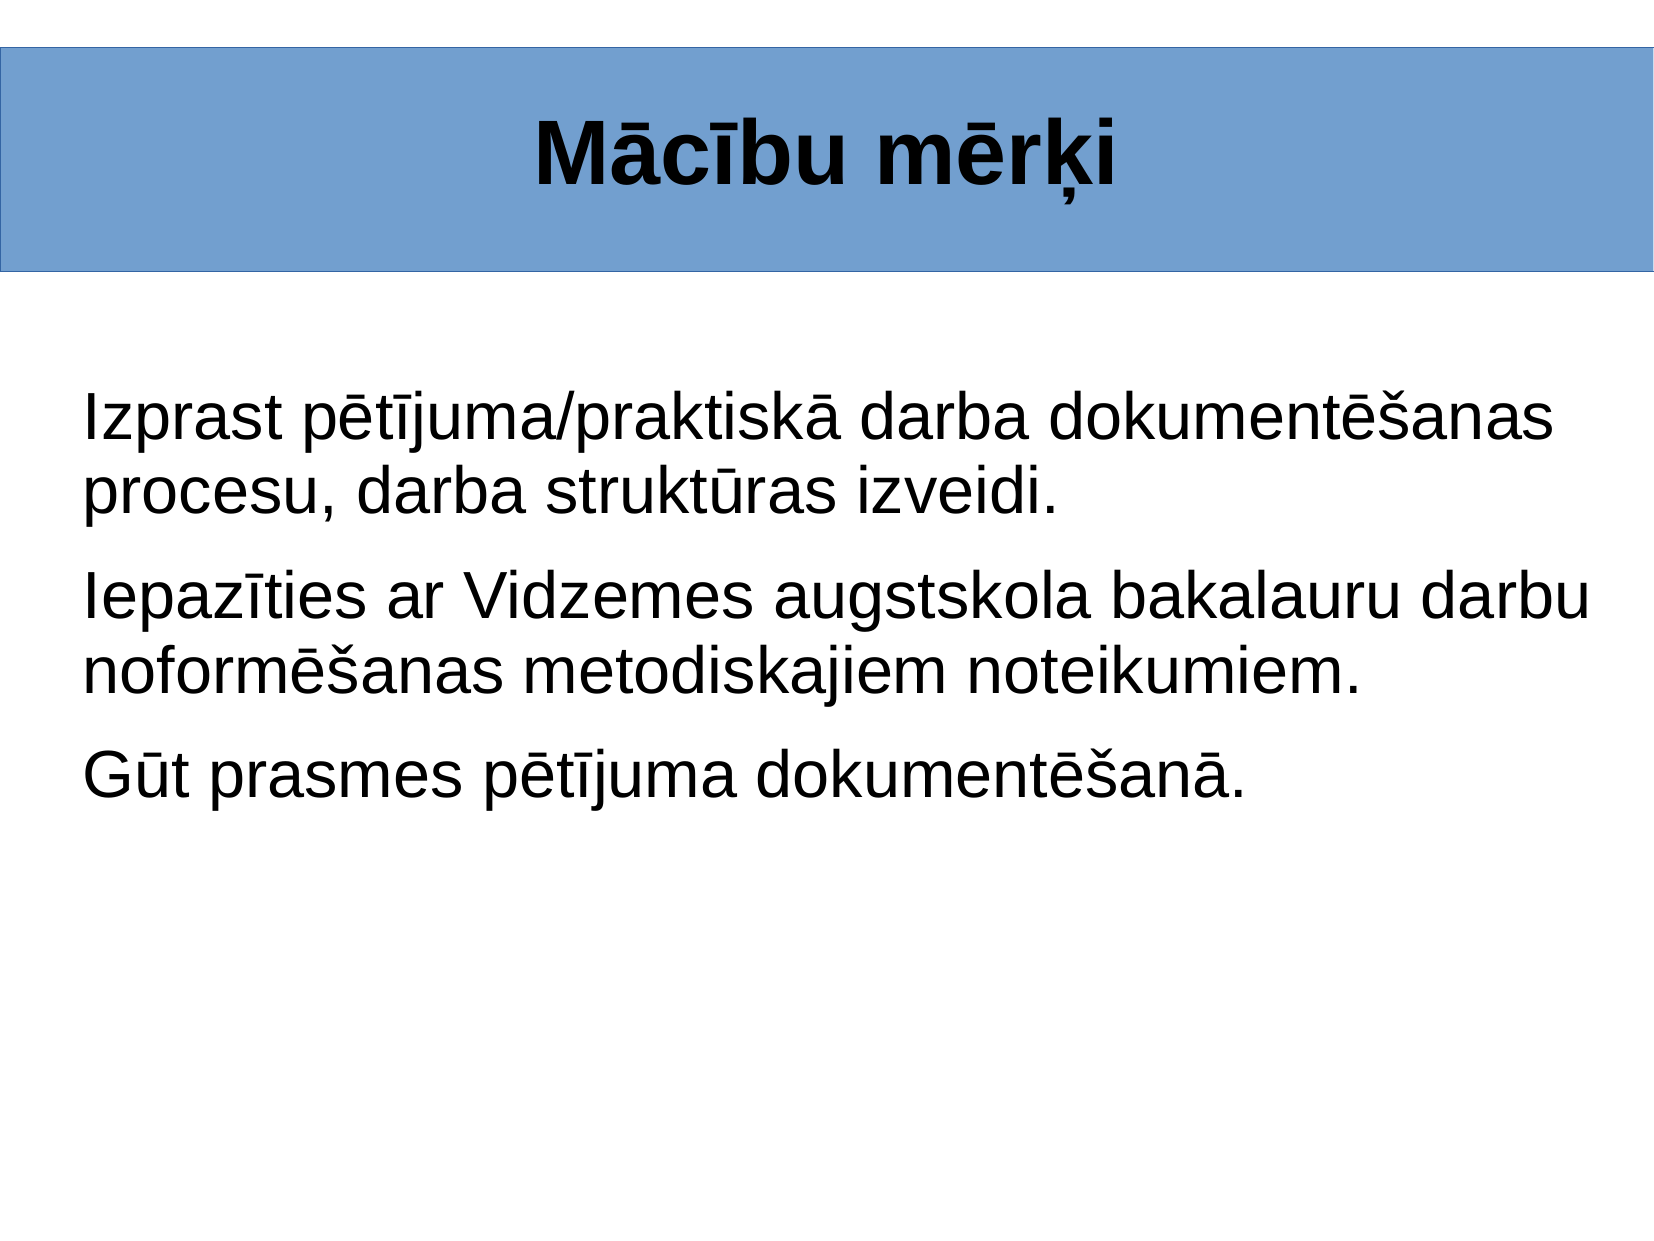

# Mācību mērķi
Izprast pētījuma/praktiskā darba dokumentēšanas procesu, darba struktūras izveidi.
Iepazīties ar Vidzemes augstskola bakalauru darbu noformēšanas metodiskajiem noteikumiem.
Gūt prasmes pētījuma dokumentēšanā.